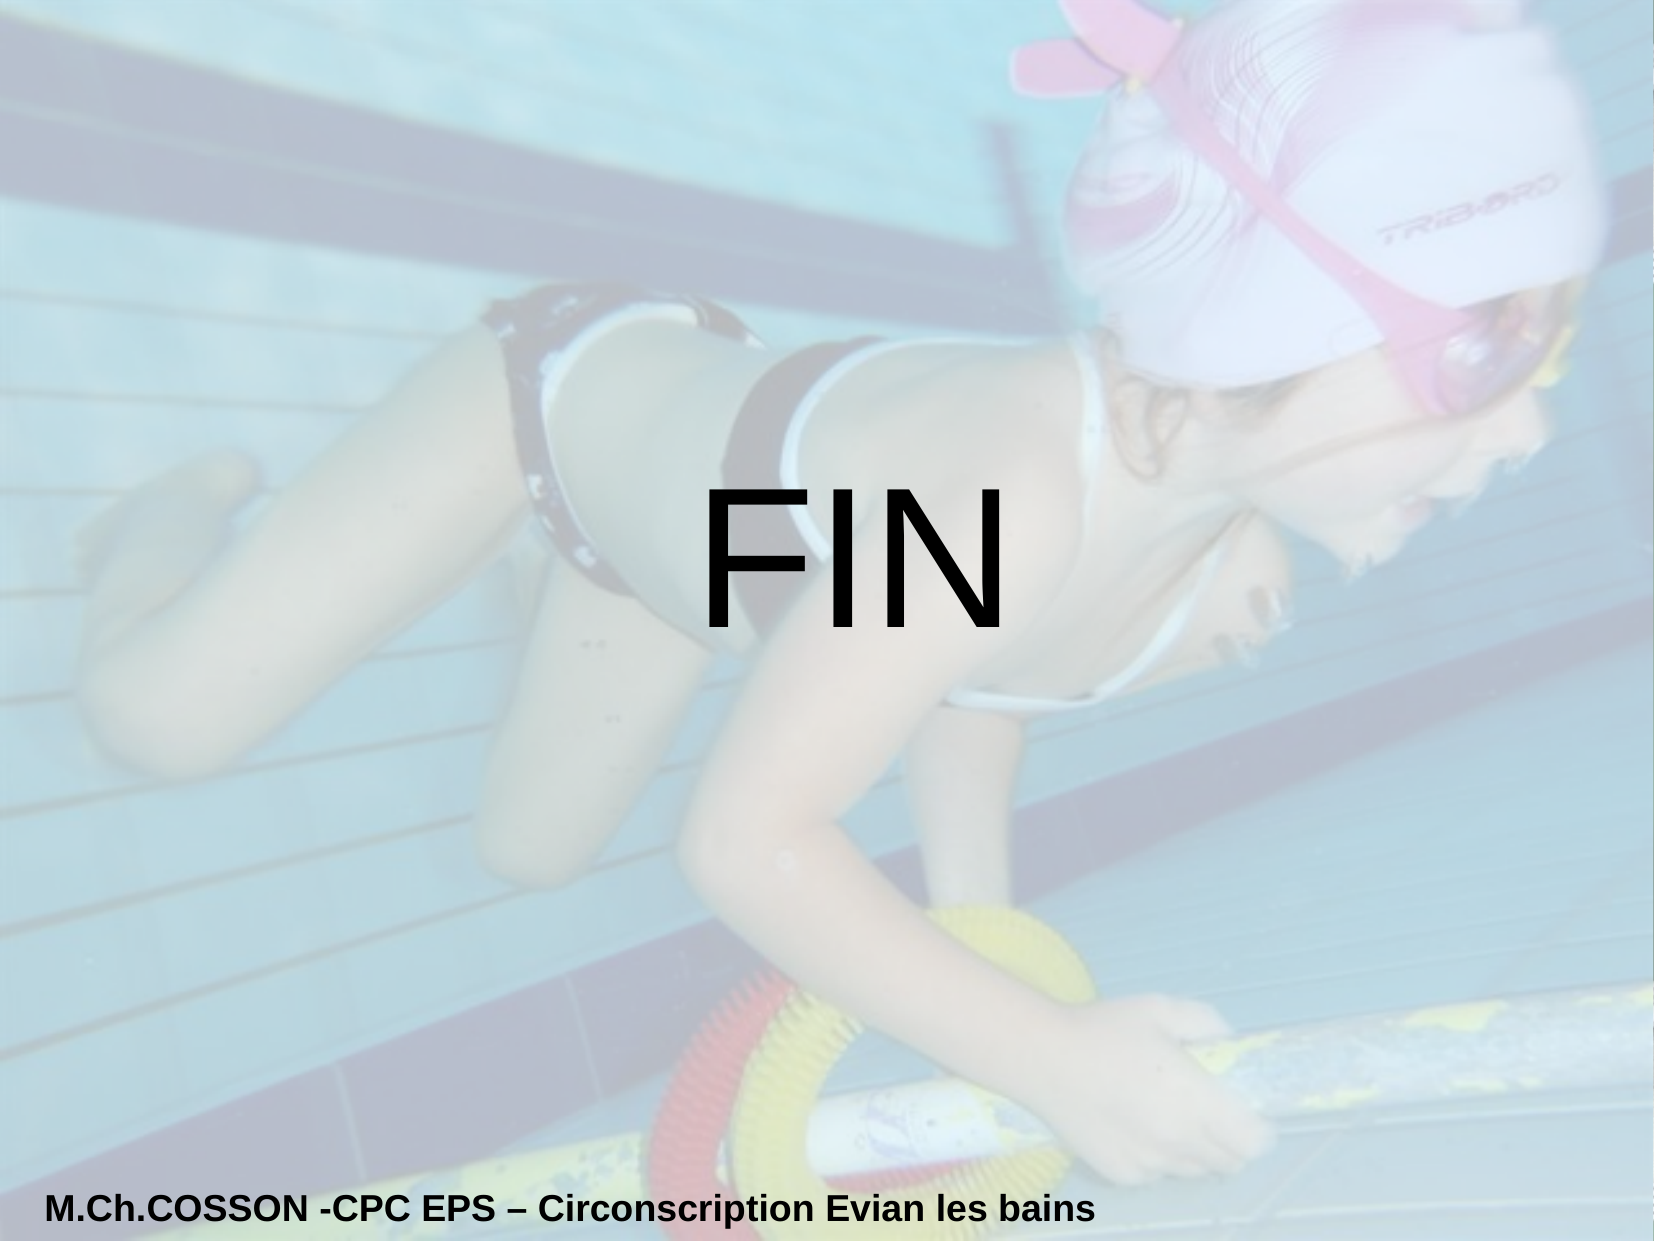

FIN
M.Ch.COSSON -CPC EPS – Circonscription Evian les bains